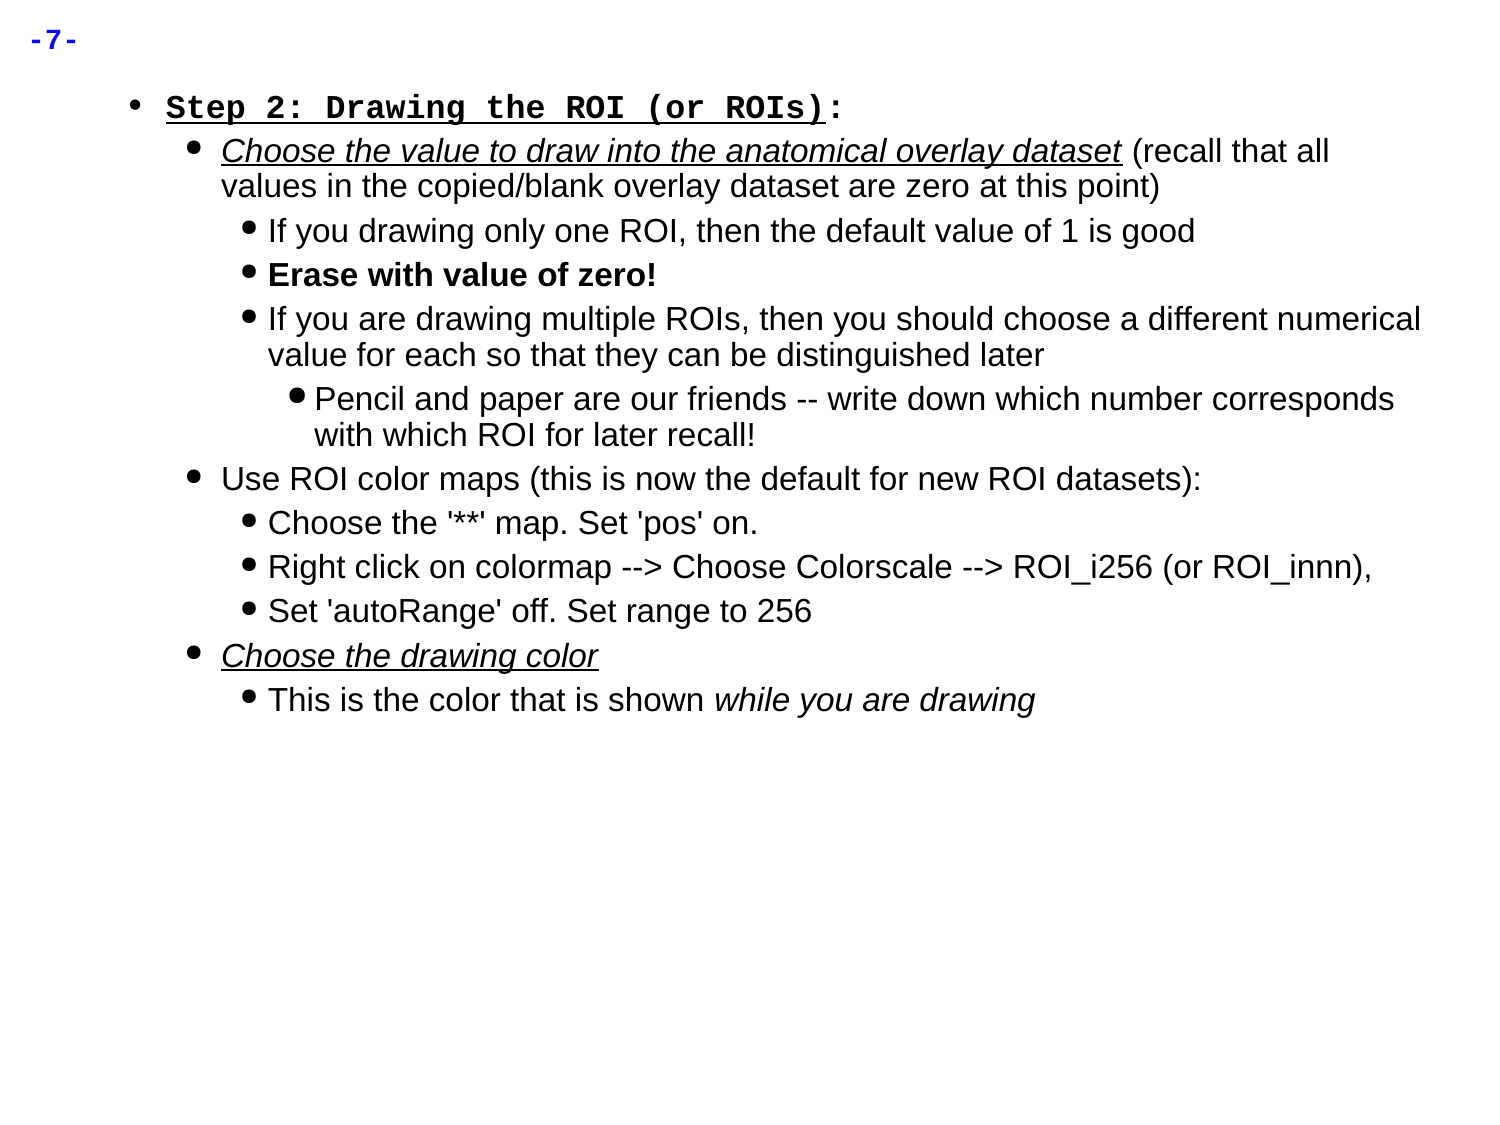

# Step 2: Drawing the ROI (or ROIs):
Choose the value to draw into the anatomical overlay dataset (recall that all values in the copied/blank overlay dataset are zero at this point)
If you drawing only one ROI, then the default value of 1 is good
Erase with value of zero!
If you are drawing multiple ROIs, then you should choose a different numerical value for each so that they can be distinguished later
Pencil and paper are our friends -- write down which number corresponds with which ROI for later recall!
Use ROI color maps (this is now the default for new ROI datasets):
Choose the '**' map. Set 'pos' on.
Right click on colormap --> Choose Colorscale --> ROI_i256 (or ROI_innn),
Set 'autoRange' off. Set range to 256
Choose the drawing color
This is the color that is shown while you are drawing